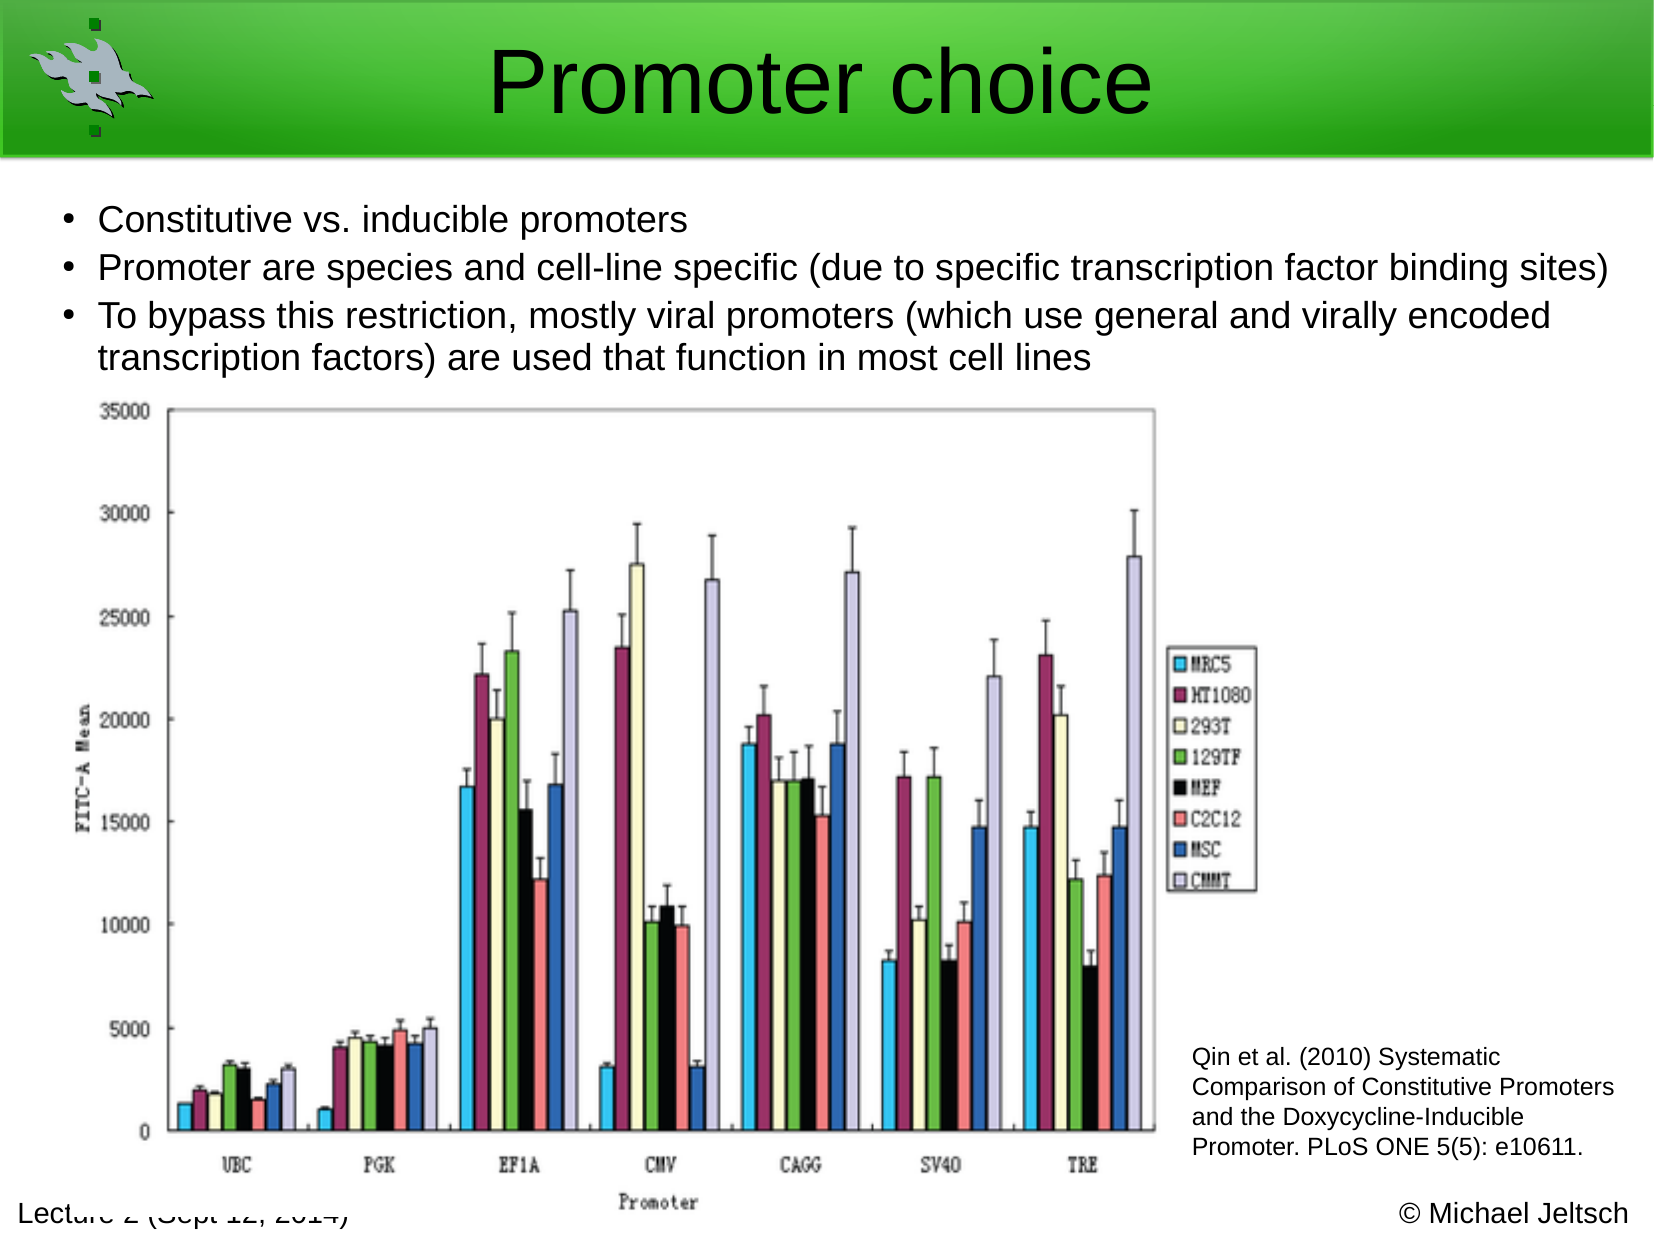

Promoter choice
#
Constitutive vs. inducible promoters
Promoter are species and cell-line specific (due to specific transcription factor binding sites)
To bypass this restriction, mostly viral promoters (which use general and virally encoded transcription factors) are used that function in most cell lines
Qin et al. (2010) Systematic Comparison of Constitutive Promoters and the Doxycycline-Inducible Promoter. PLoS ONE 5(5): e10611.